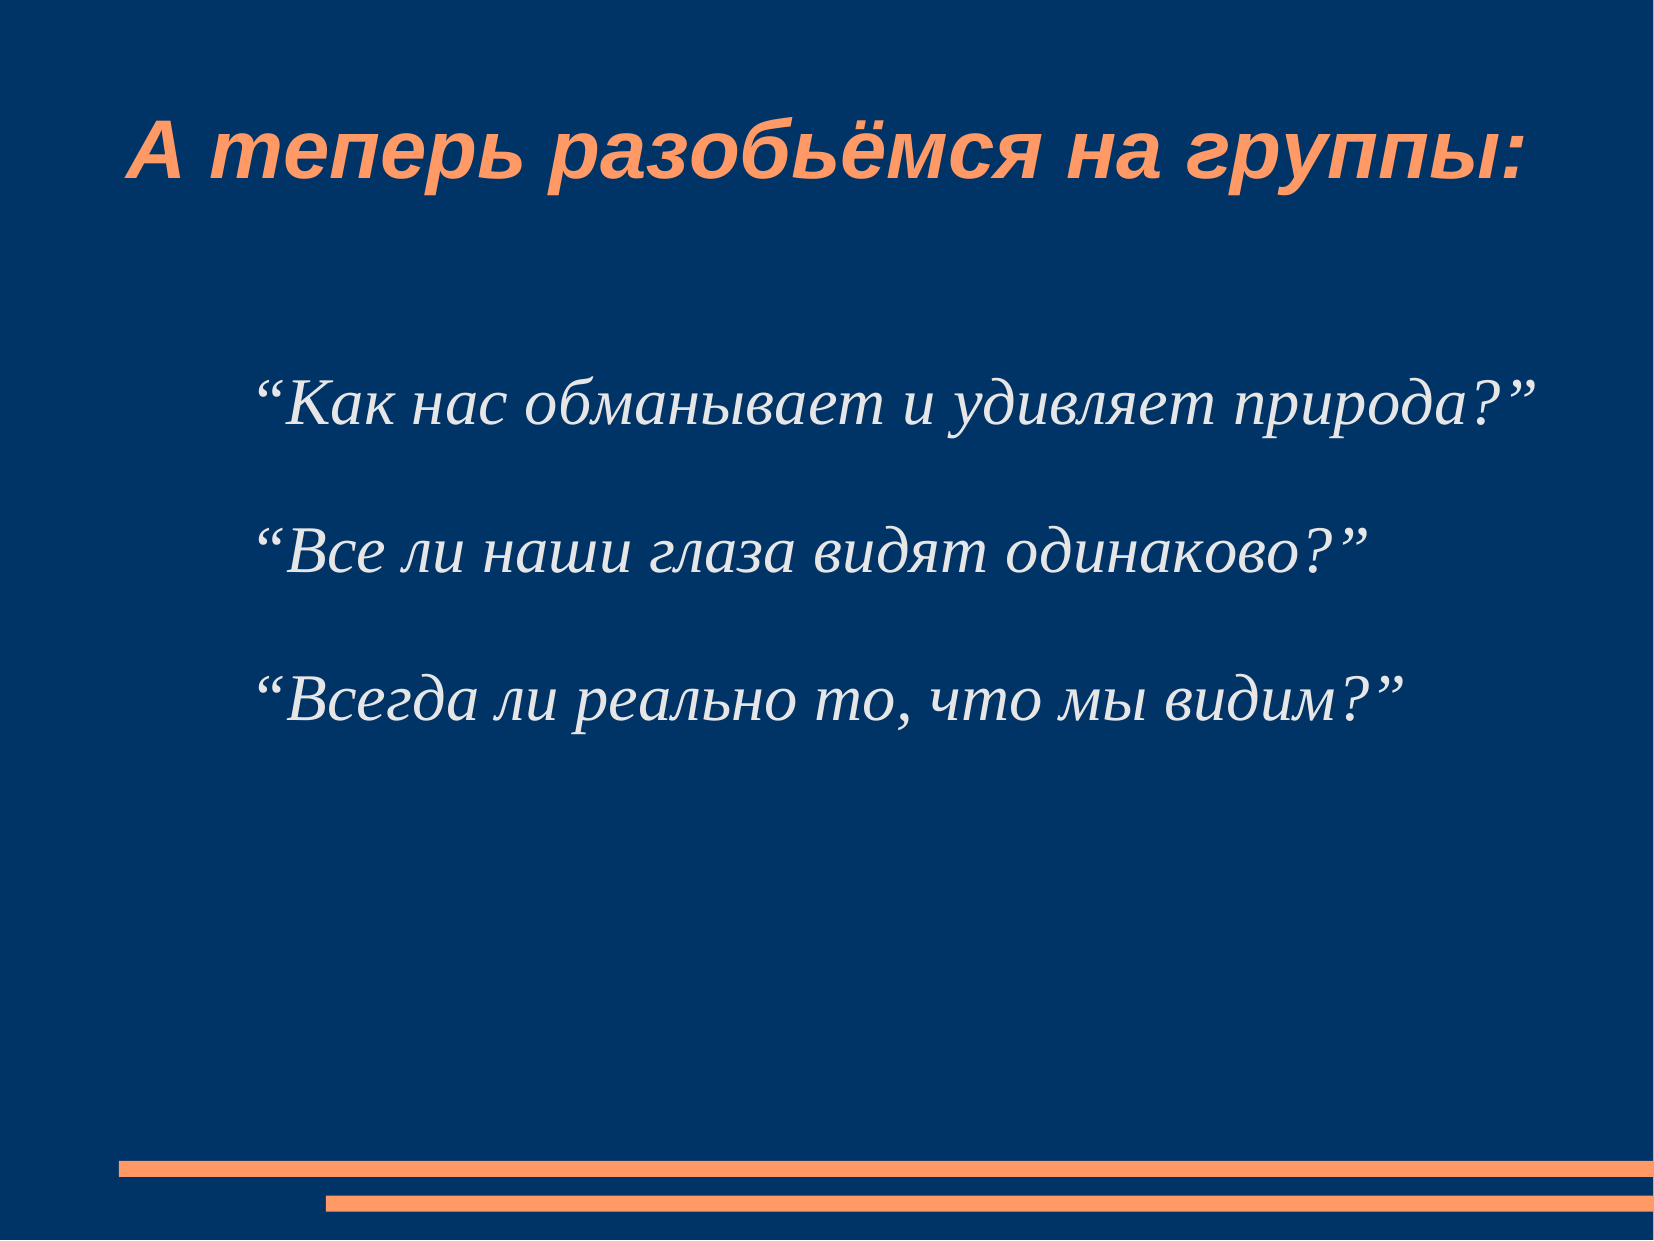

# А теперь разобьёмся на группы:
“Как нас обманывает и удивляет природа?”
“Все ли наши глаза видят одинаково?”
“Всегда ли реально то, что мы видим?”